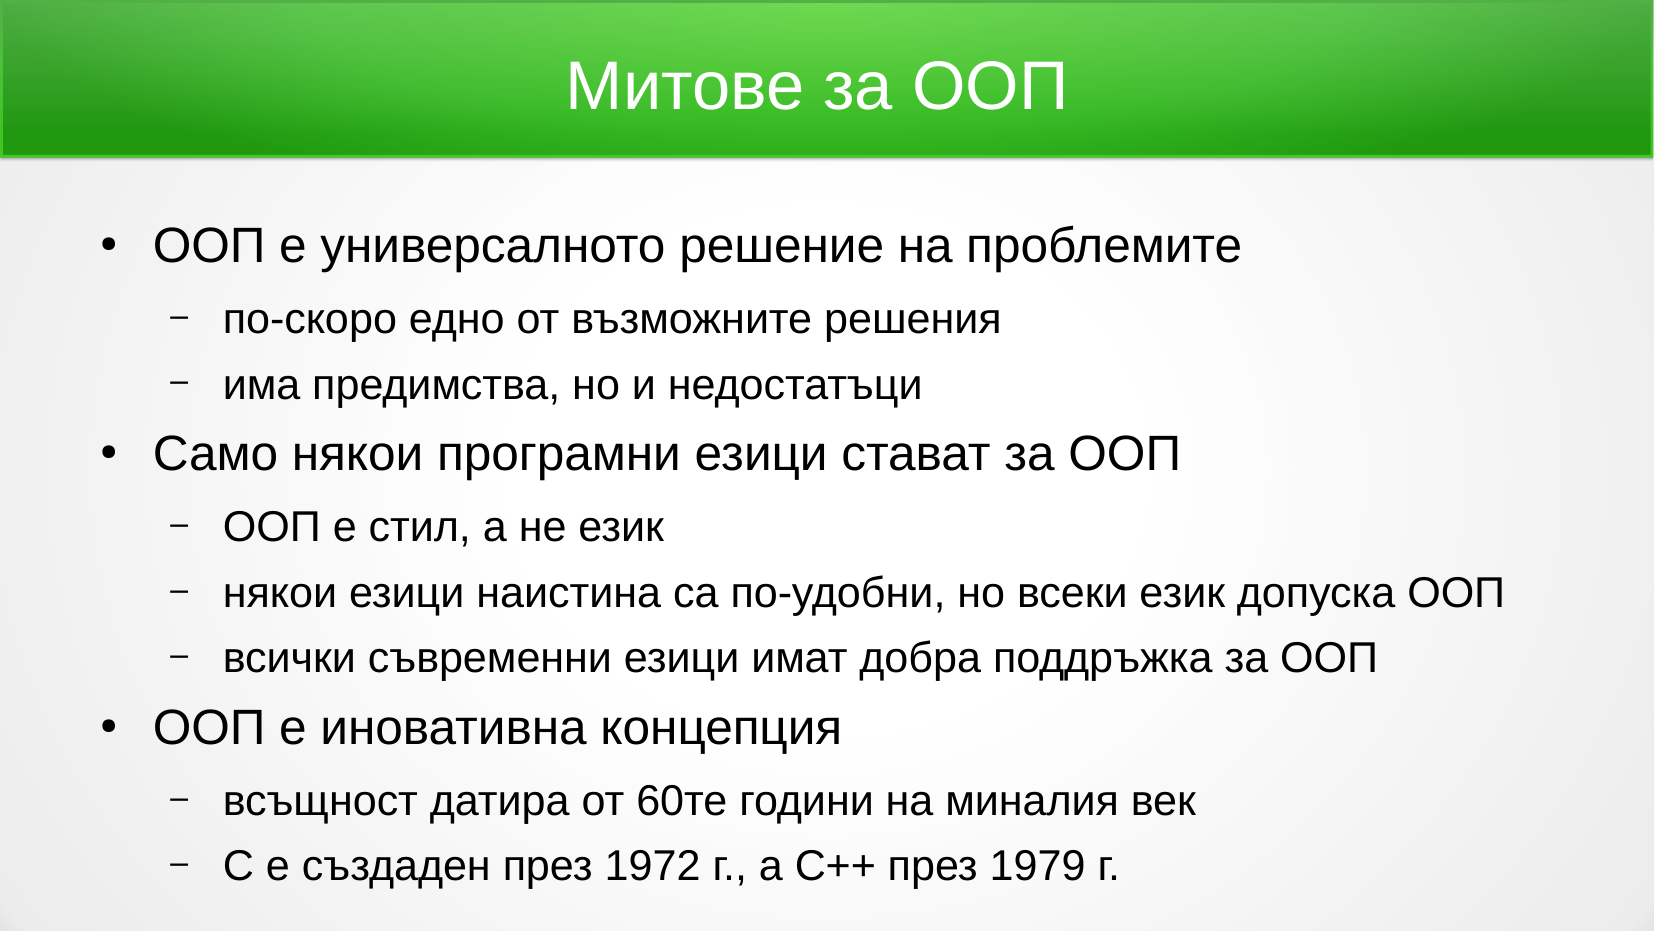

# Митове за ООП
ООП е универсалното решение на проблемите
по-скоро едно от възможните решения
има предимства, но и недостатъци
Само някои програмни езици стават за ООП
ООП е стил, а не език
някои езици наистина са по-удобни, но всеки език допуска ООП
всички съвременни езици имат добра поддръжка за ООП
ООП е иновативна концепция
всъщност датира от 60те години на миналия век
C е създаден през 1972 г., а C++ през 1979 г.